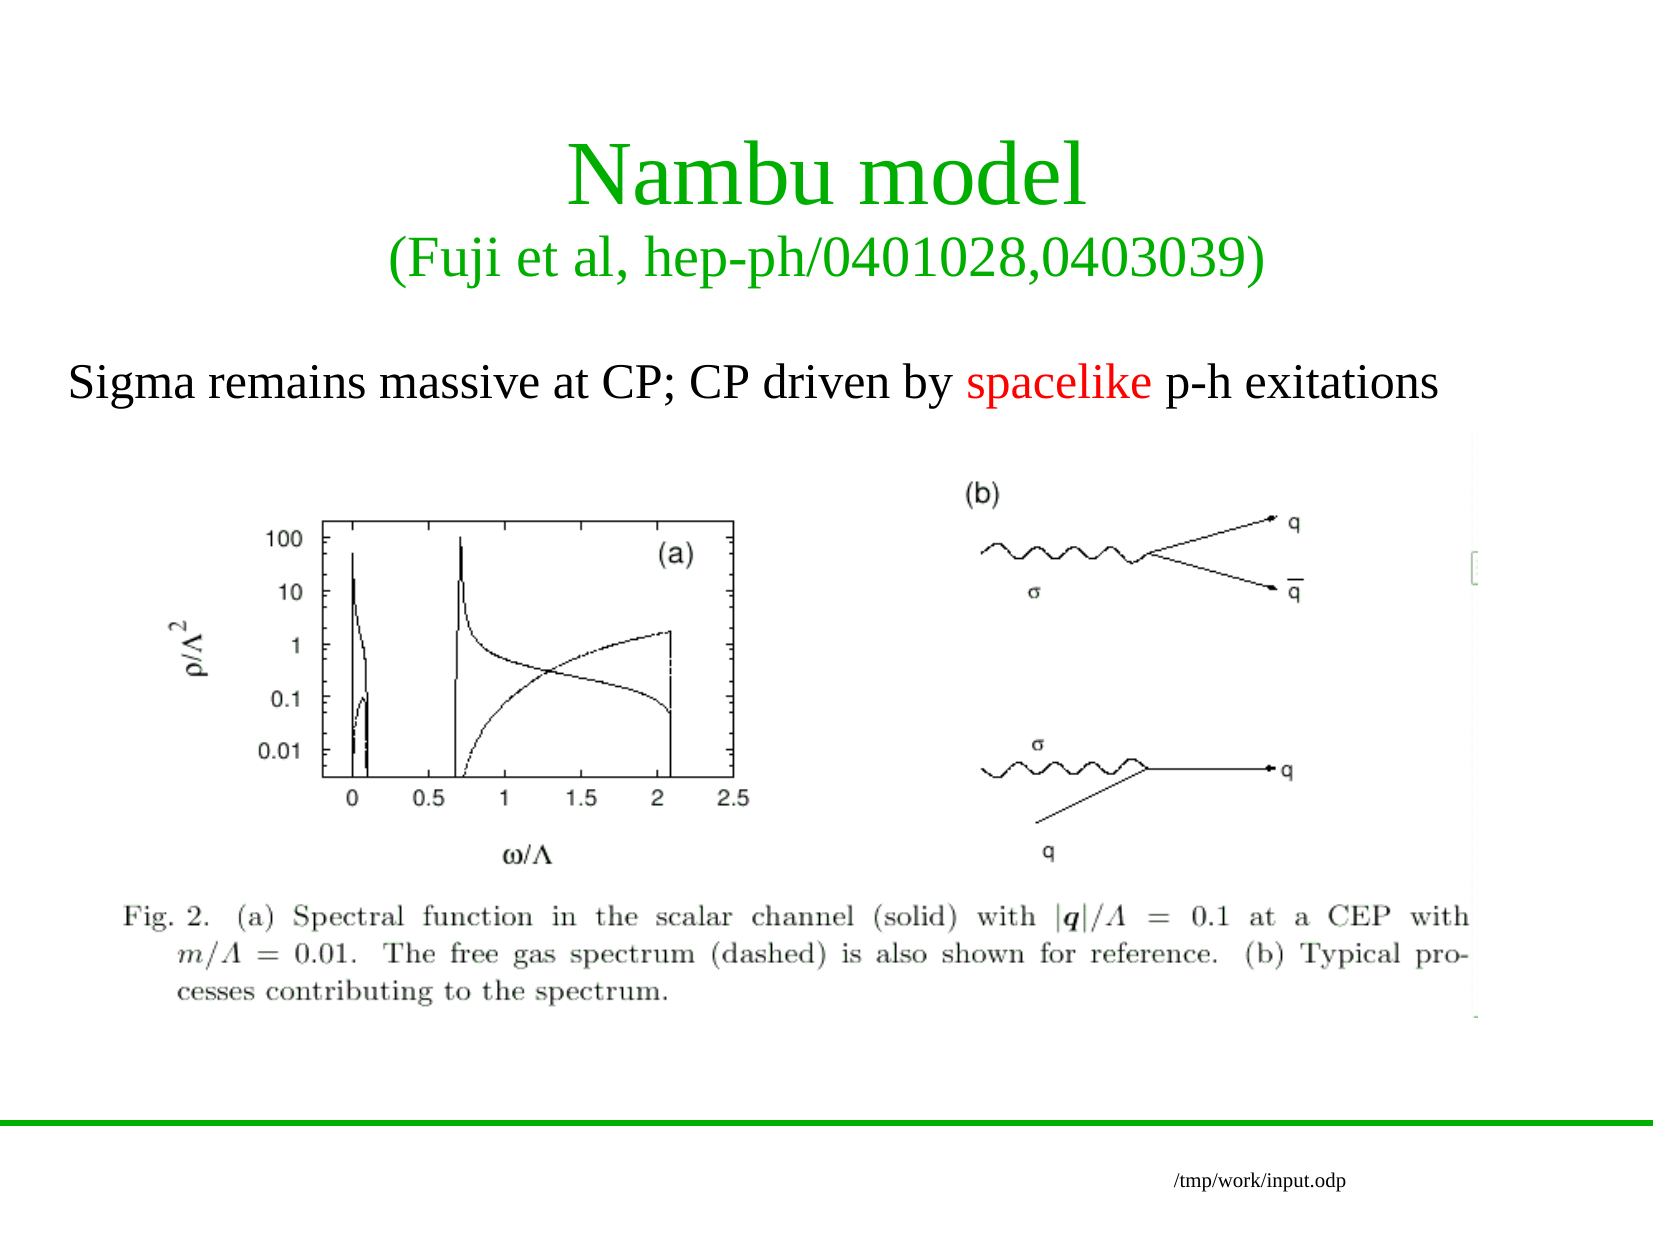

# Nambu model (Fuji et al, hep-ph/0401028,0403039)
Sigma remains massive at CP; CP driven by spacelike p-h exitations